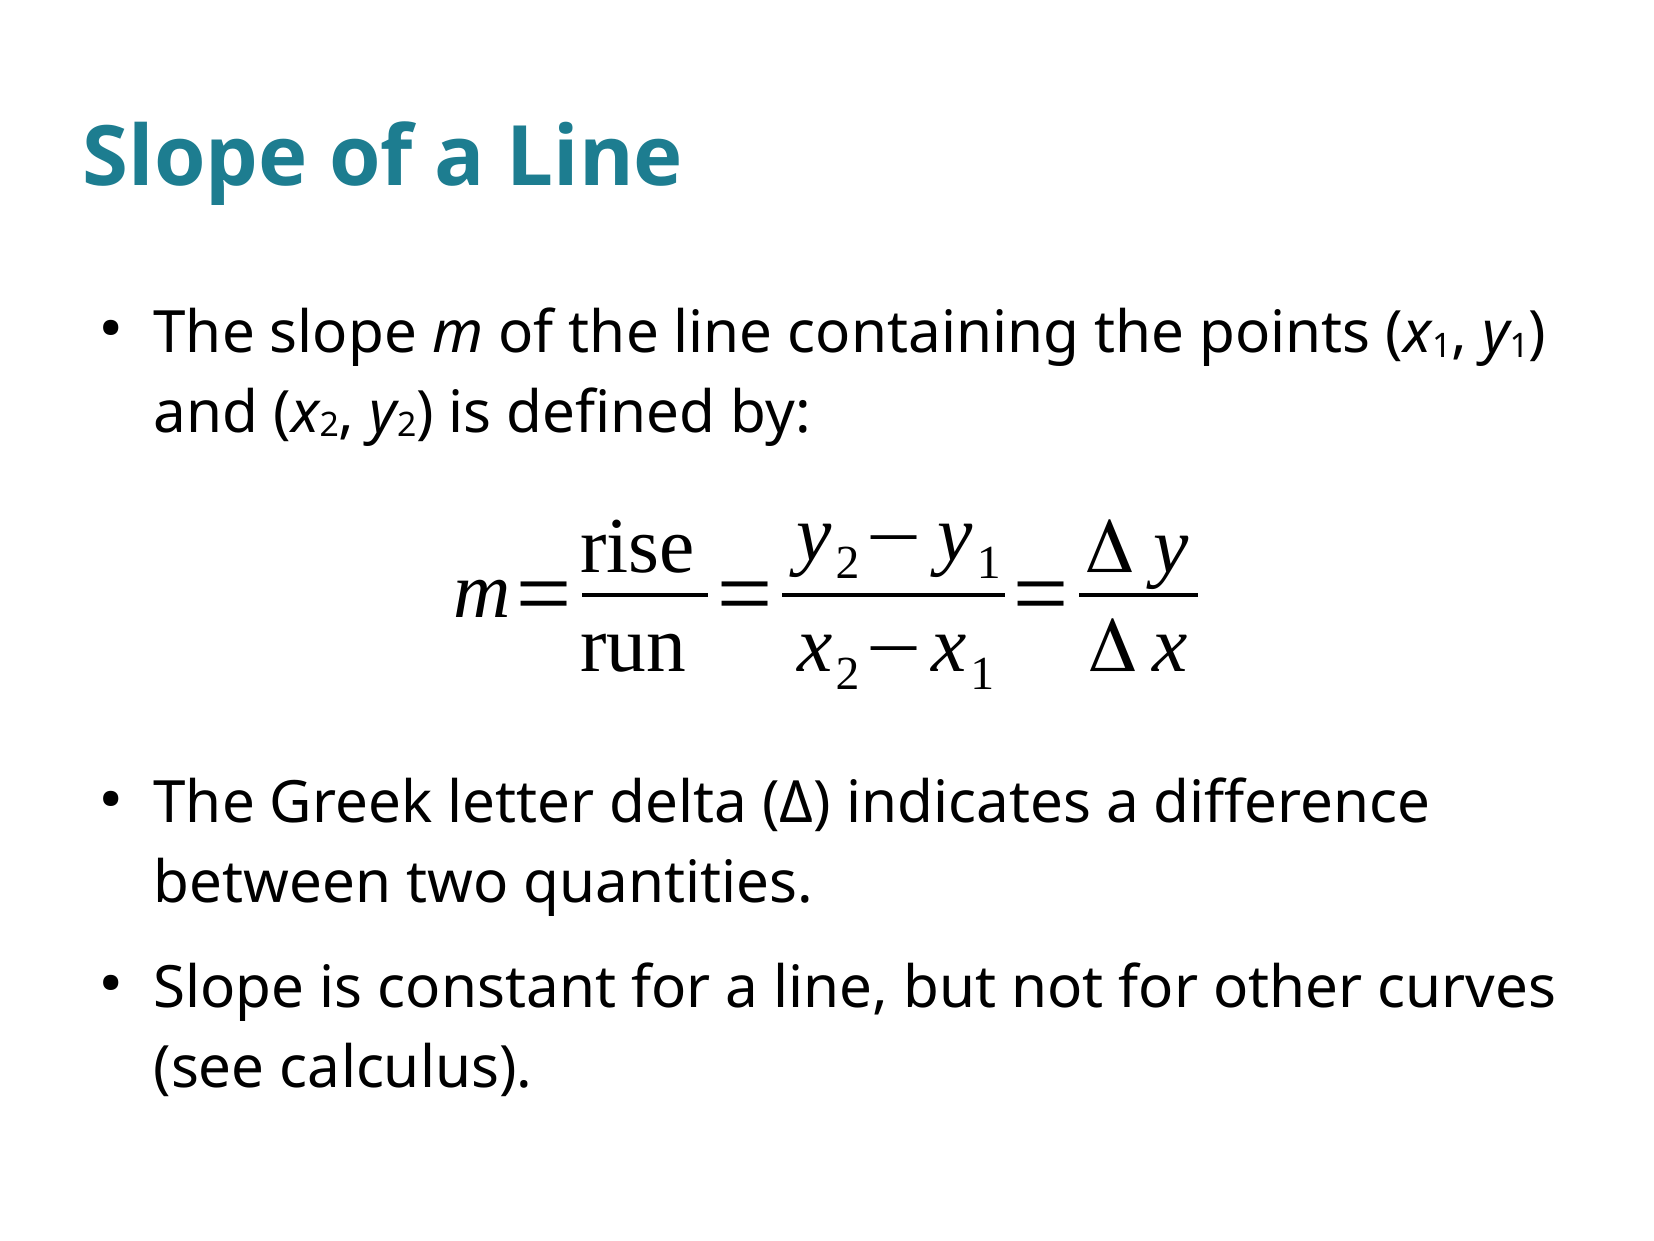

# Slope of a Line
The slope m of the line containing the points (x1, y1) and (x2, y2) is defined by:
The Greek letter delta (Δ) indicates a difference between two quantities.
Slope is constant for a line, but not for other curves (see calculus).